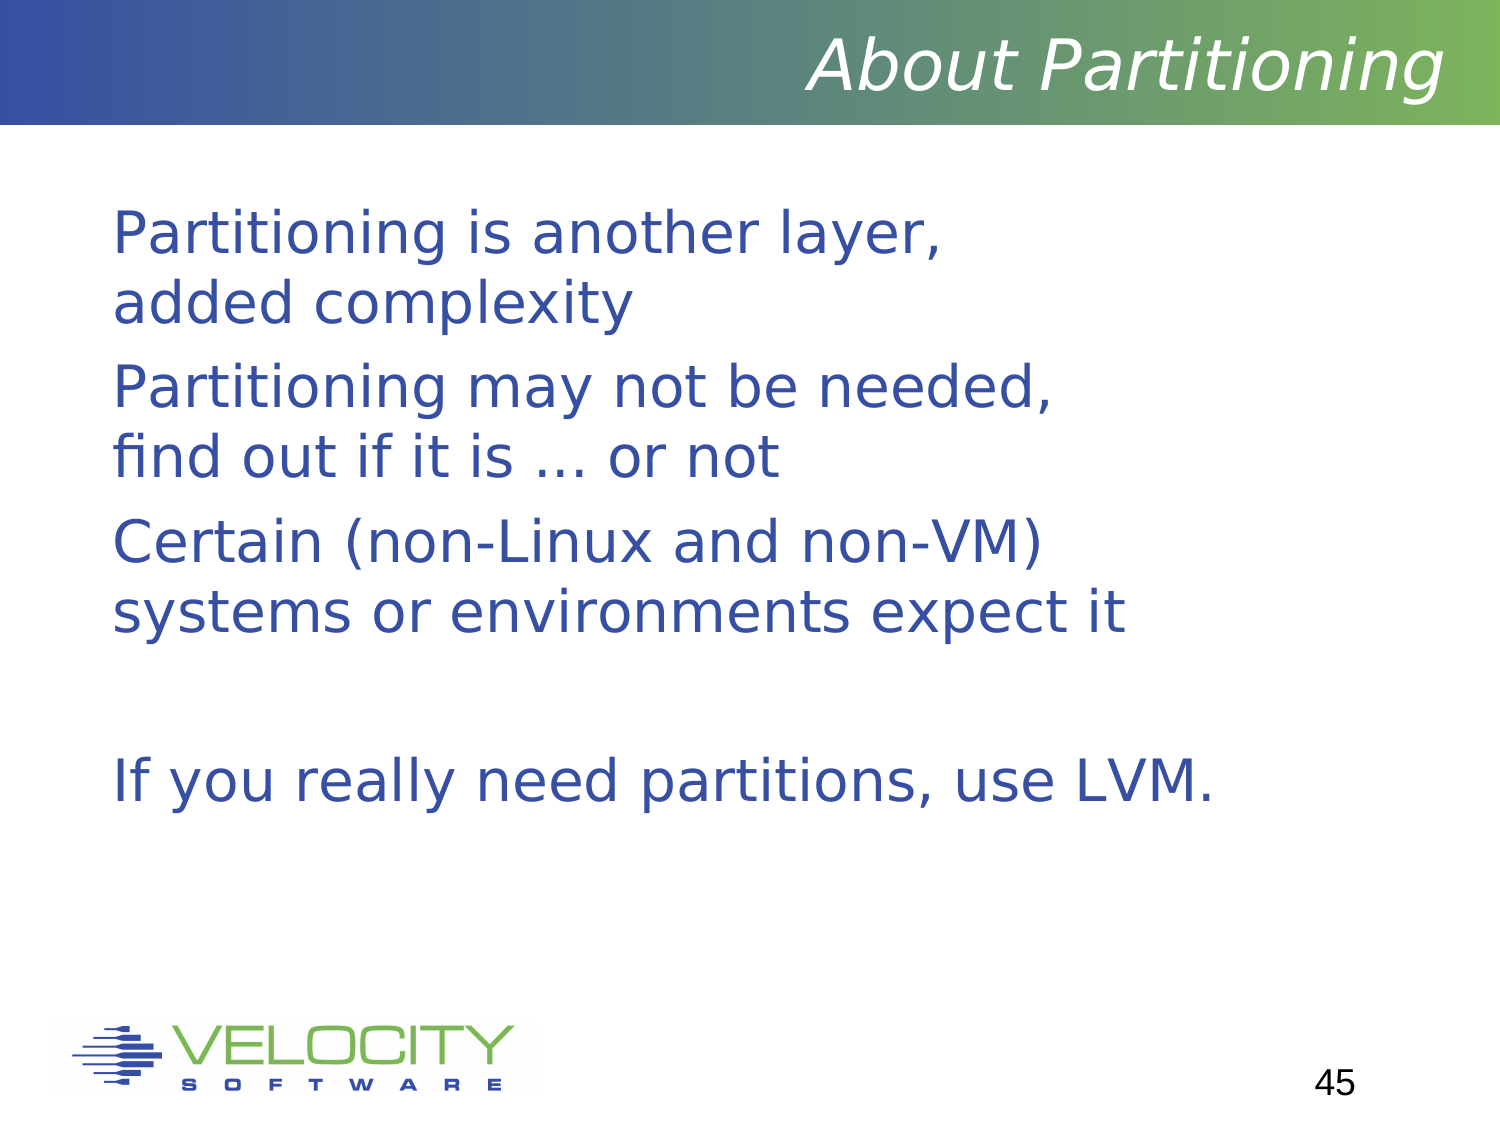

# About Partitioning
Partitioning is another layer,
added complexity
Partitioning may not be needed,
find out if it is ... or not
Certain (non-Linux and non-VM)
systems or environments expect it
If you really need partitions, use LVM.
45